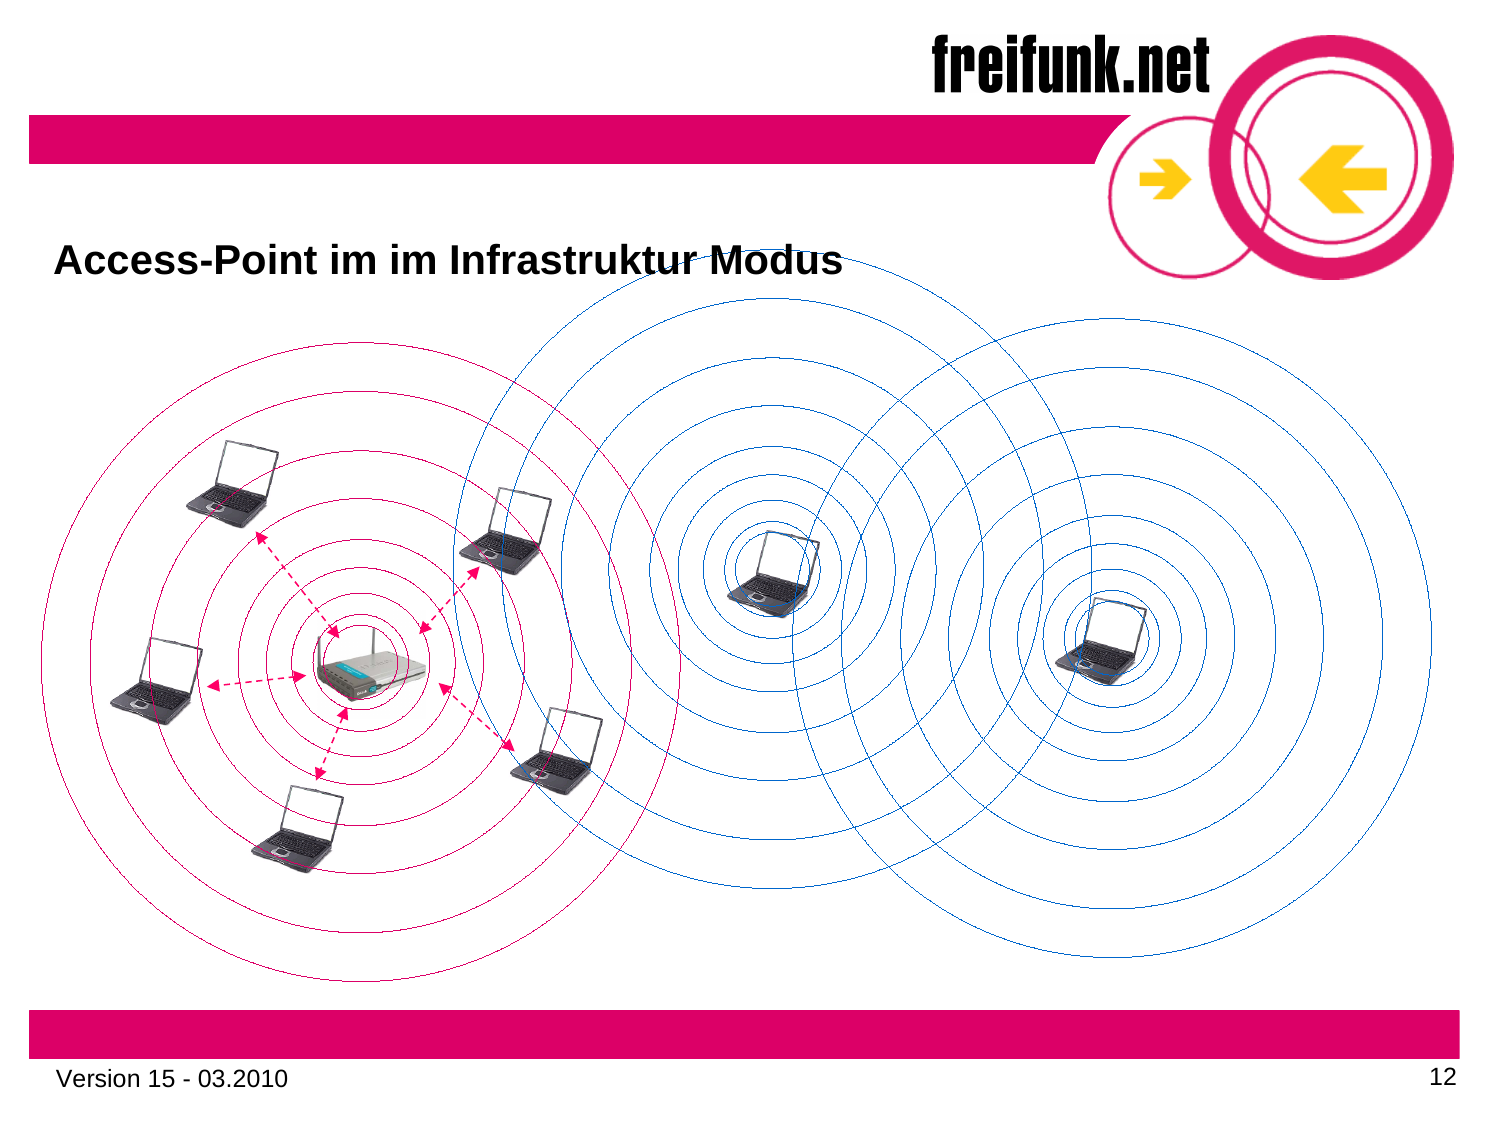

Access-Point im im Infrastruktur Modus
12
Version 15 - 03.2010